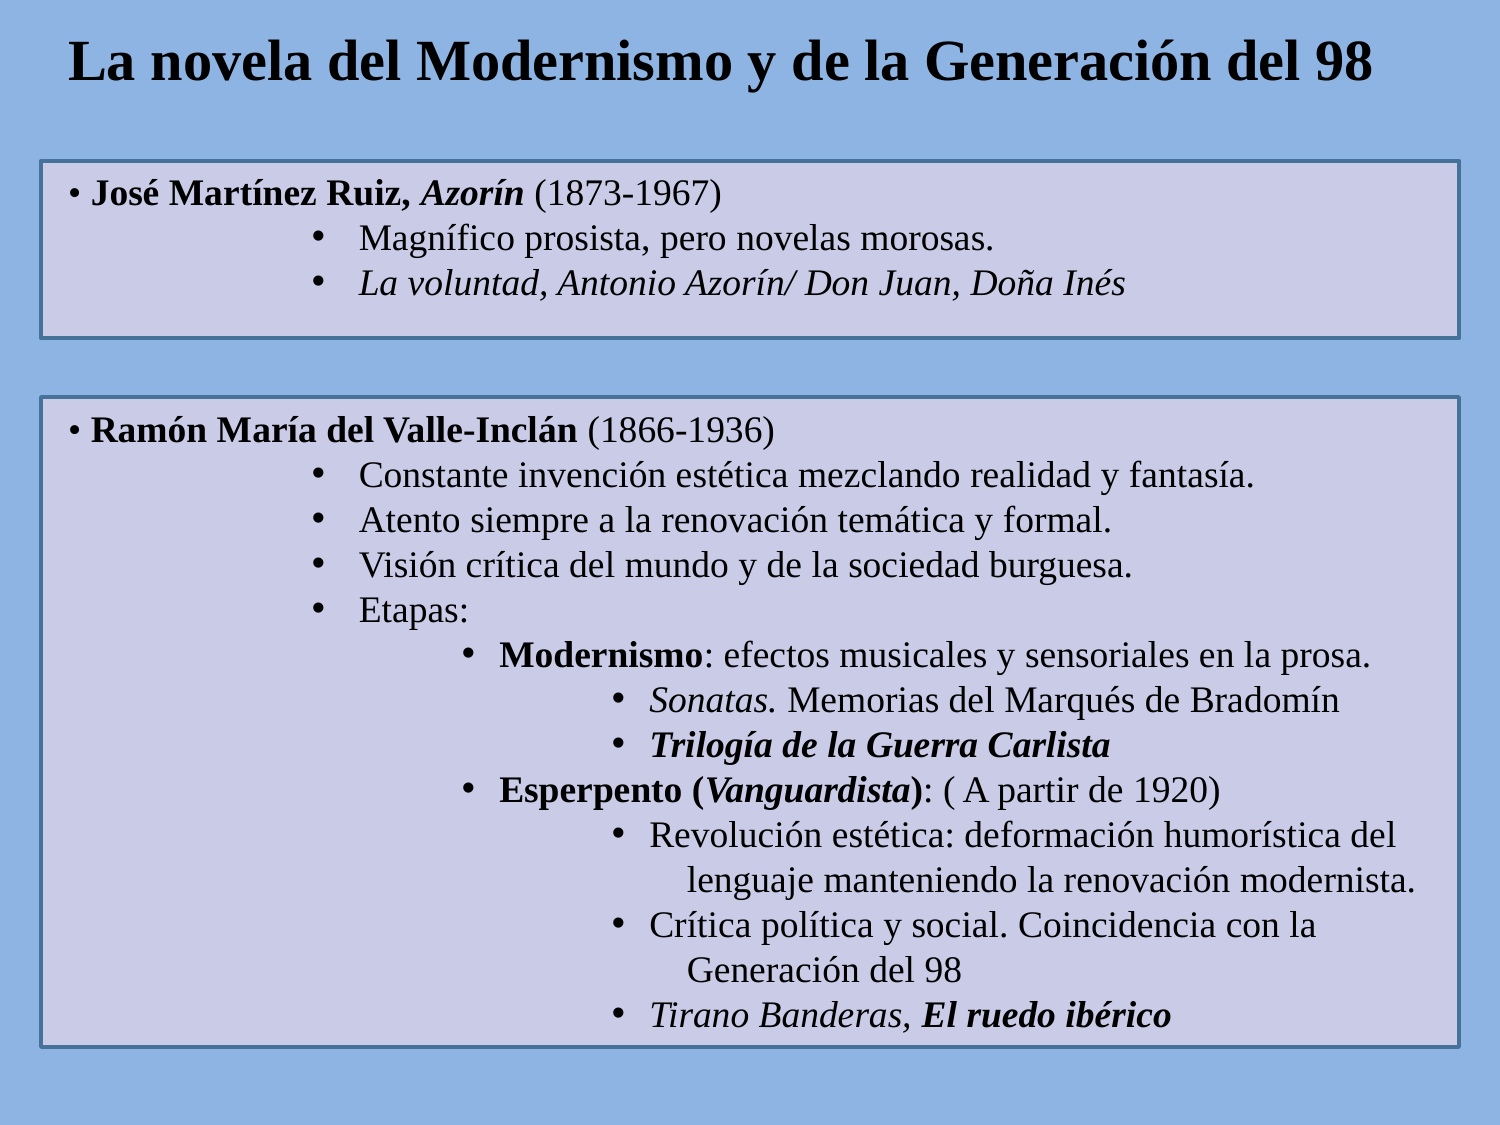

La novela del Modernismo y de la Generación del 98
• José Martínez Ruiz, Azorín (1873-1967)
Magnífico prosista, pero novelas morosas.
La voluntad, Antonio Azorín/ Don Juan, Doña Inés
• Ramón María del Valle-Inclán (1866-1936)
Constante invención estética mezclando realidad y fantasía.
Atento siempre a la renovación temática y formal.
Visión crítica del mundo y de la sociedad burguesa.
Etapas:
Modernismo: efectos musicales y sensoriales en la prosa.
Sonatas. Memorias del Marqués de Bradomín
Trilogía de la Guerra Carlista
Esperpento (Vanguardista): ( A partir de 1920)
Revolución estética: deformación humorística del lenguaje manteniendo la renovación modernista.
Crítica política y social. Coincidencia con la Generación del 98
Tirano Banderas, El ruedo ibérico